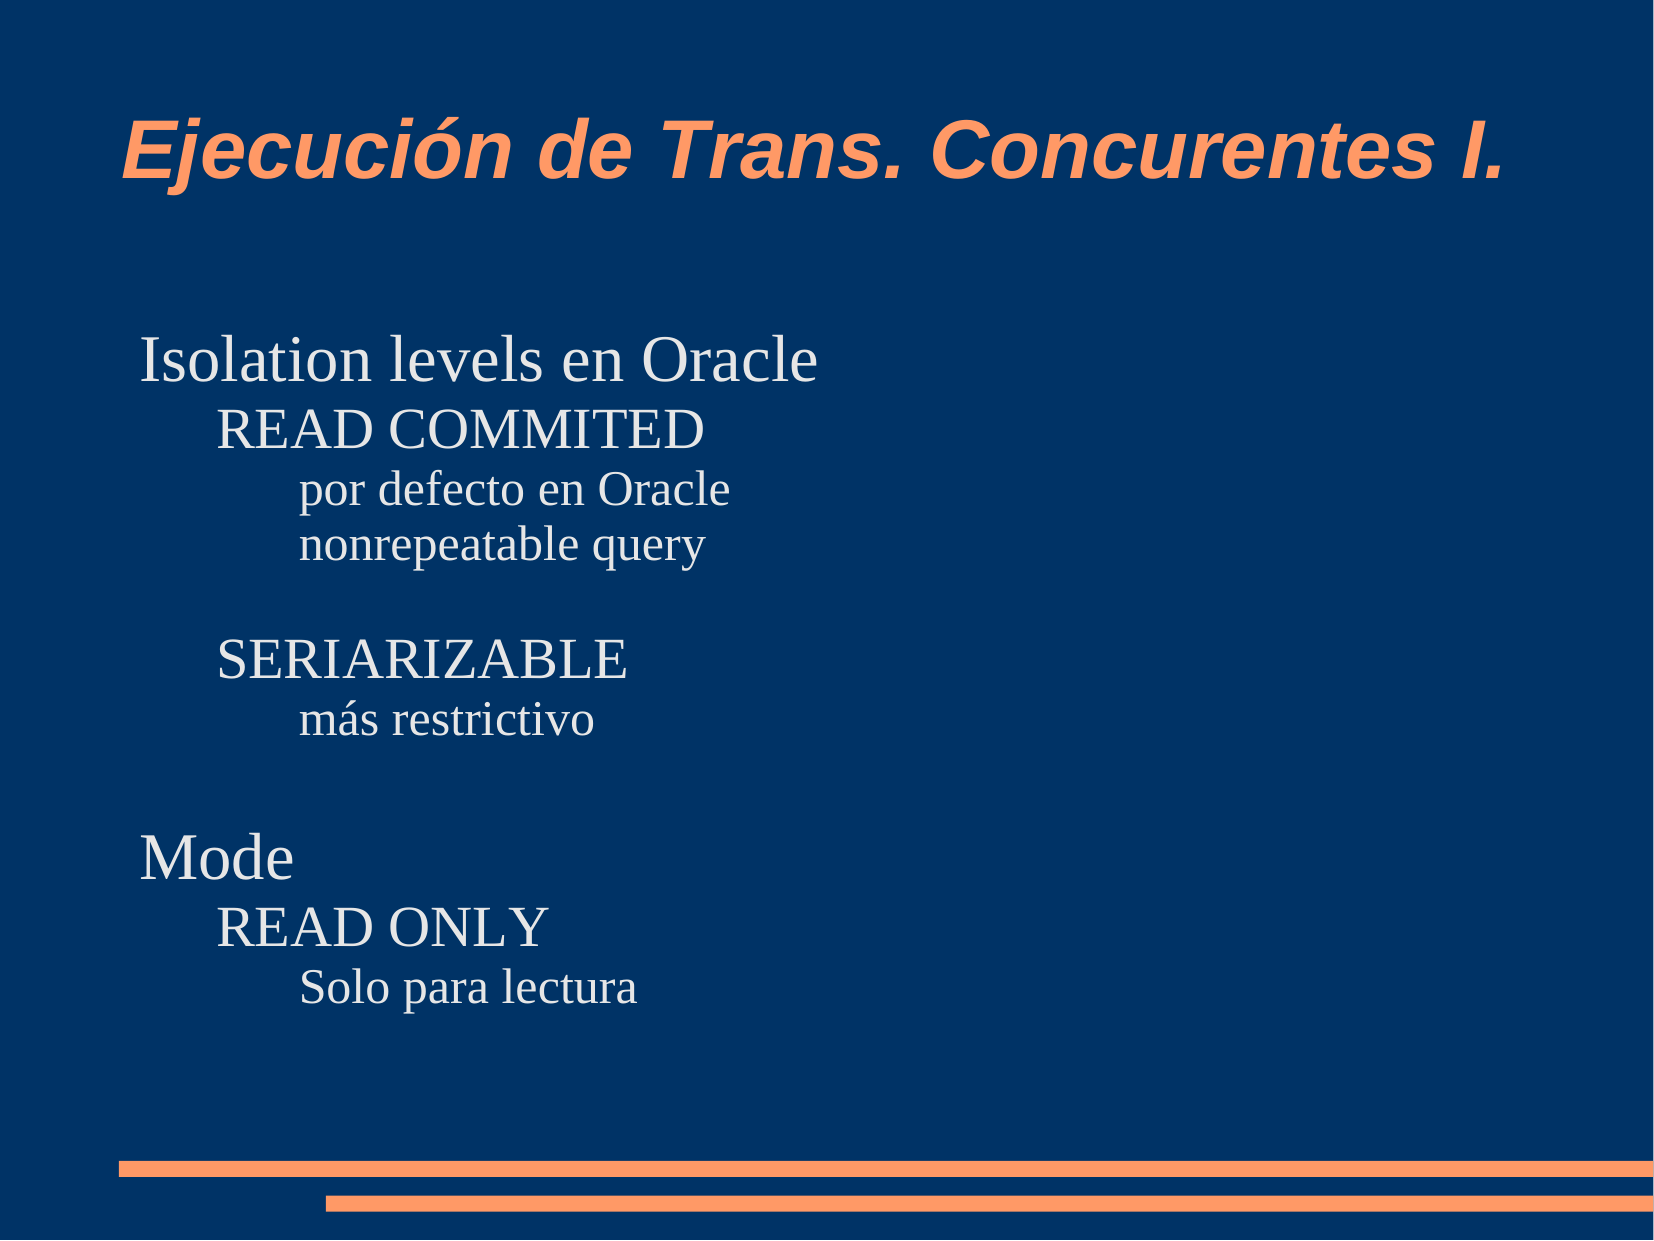

# Ejecución de Trans. Concurentes I.
Isolation levels en Oracle
READ COMMITED
por defecto en Oracle
nonrepeatable query
SERIARIZABLE
más restrictivo
Mode
READ ONLY
Solo para lectura